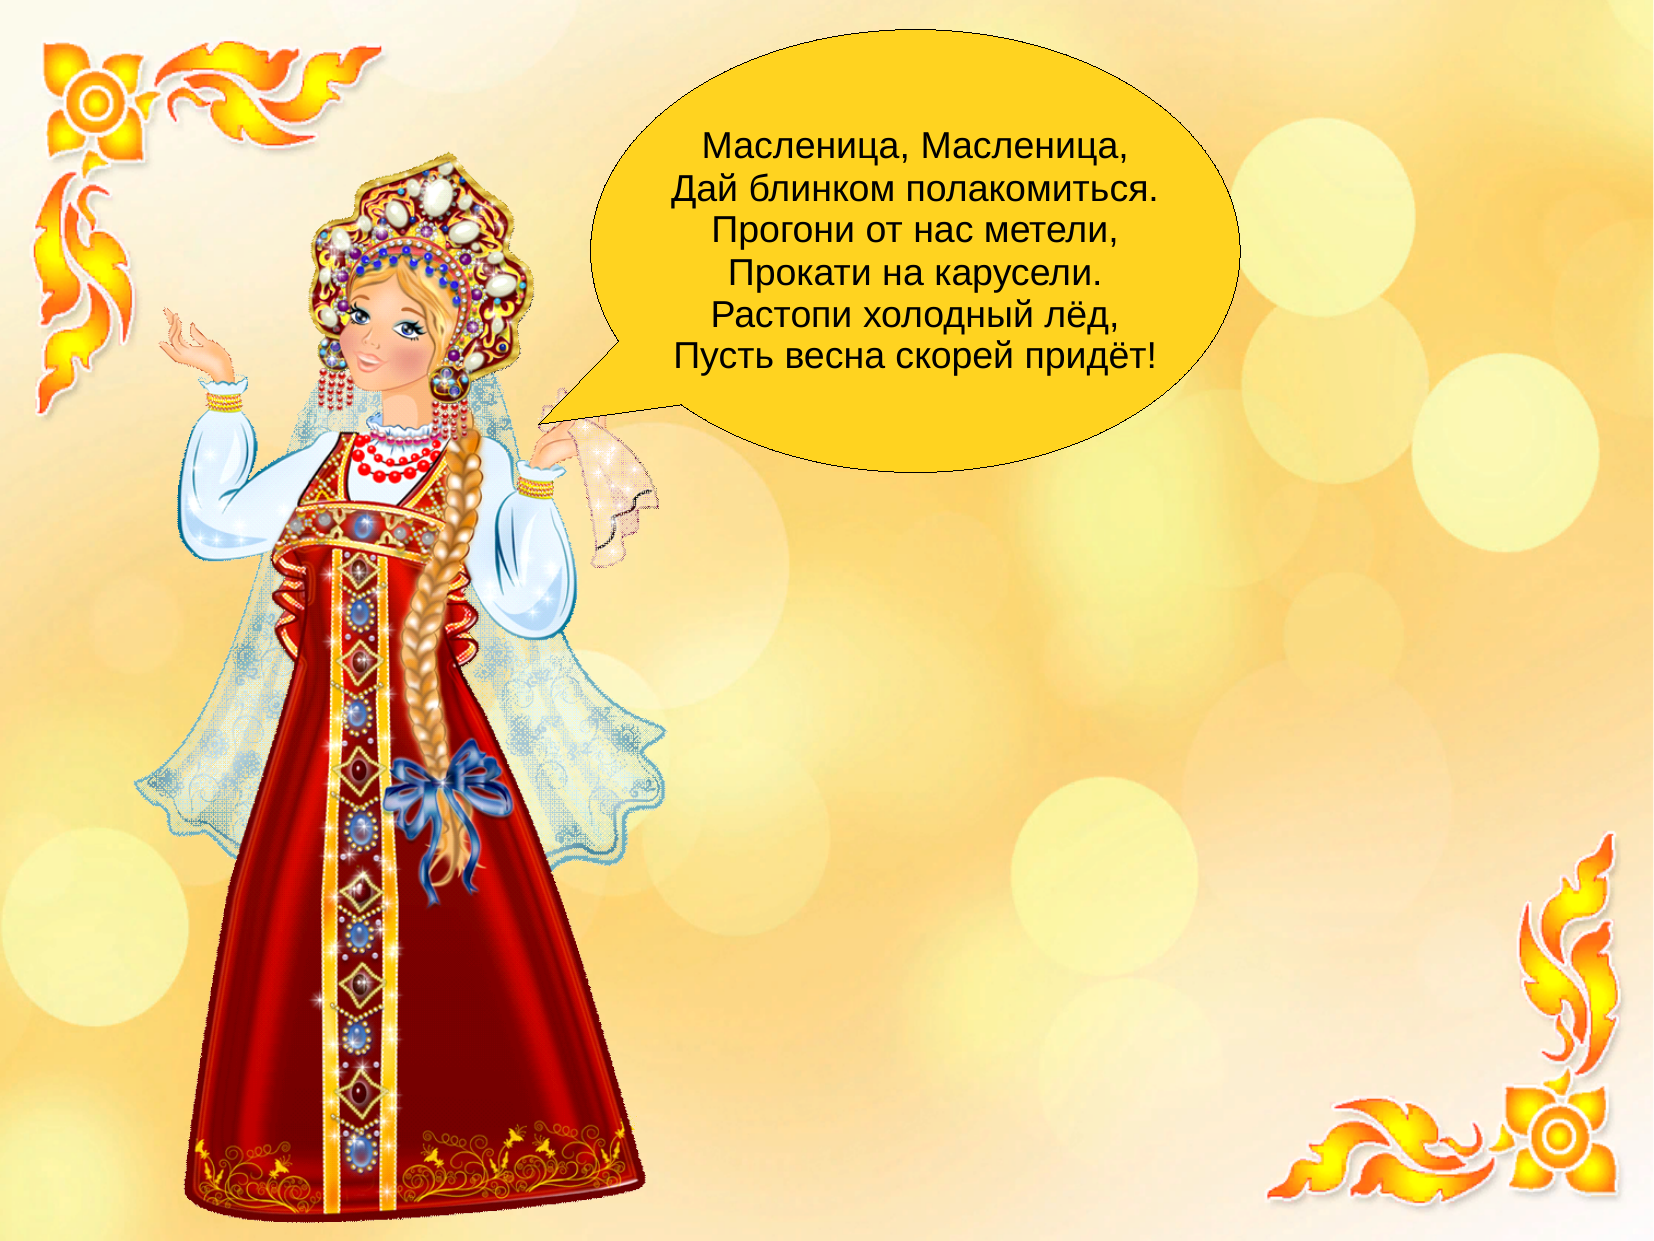

Масленица, Масленица,
Дай блинком полакомиться.
Прогони от нас метели,
Прокати на карусели.
Растопи холодный лёд,
Пусть весна скорей придёт!